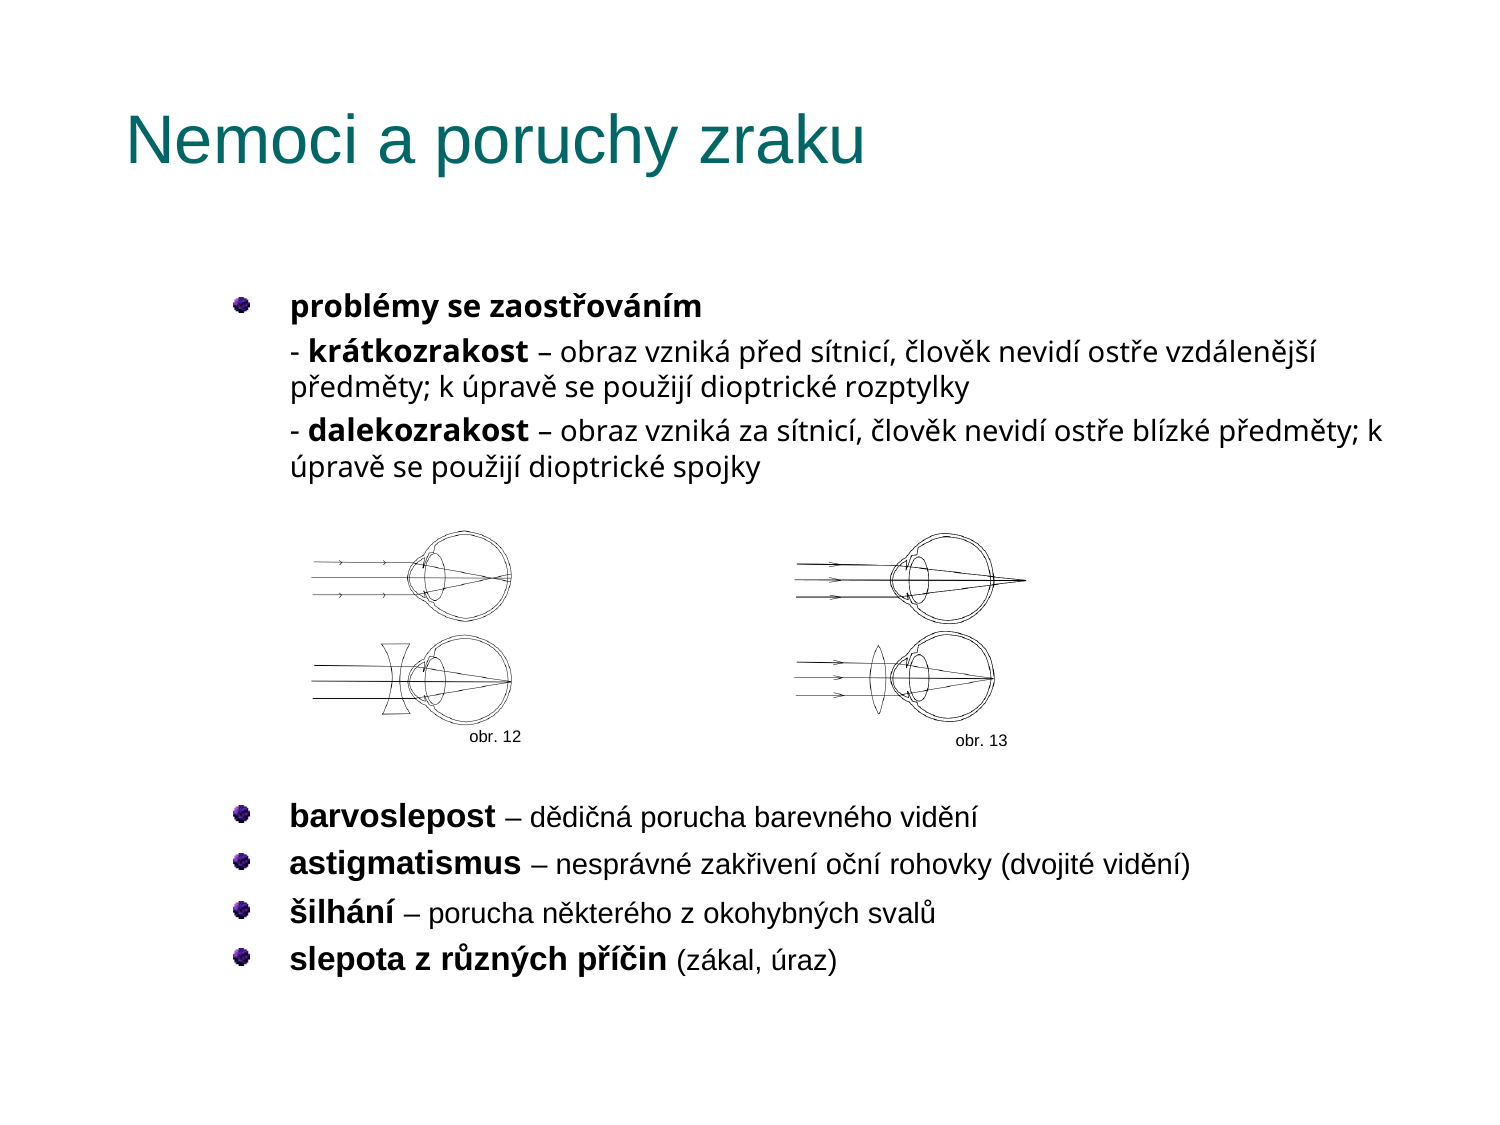

Nemoci a poruchy zraku
# problémy se zaostřováním
	- krátkozrakost – obraz vzniká před sítnicí, člověk nevidí ostře vzdálenější předměty; k úpravě se použijí dioptrické rozptylky
	- dalekozrakost – obraz vzniká za sítnicí, člověk nevidí ostře blízké předměty; k úpravě se použijí dioptrické spojky
obr. 13
obr. 12
barvoslepost – dědičná porucha barevného vidění
astigmatismus – nesprávné zakřivení oční rohovky (dvojité vidění)
šilhání – porucha některého z okohybných svalů
slepota z různých příčin (zákal, úraz)